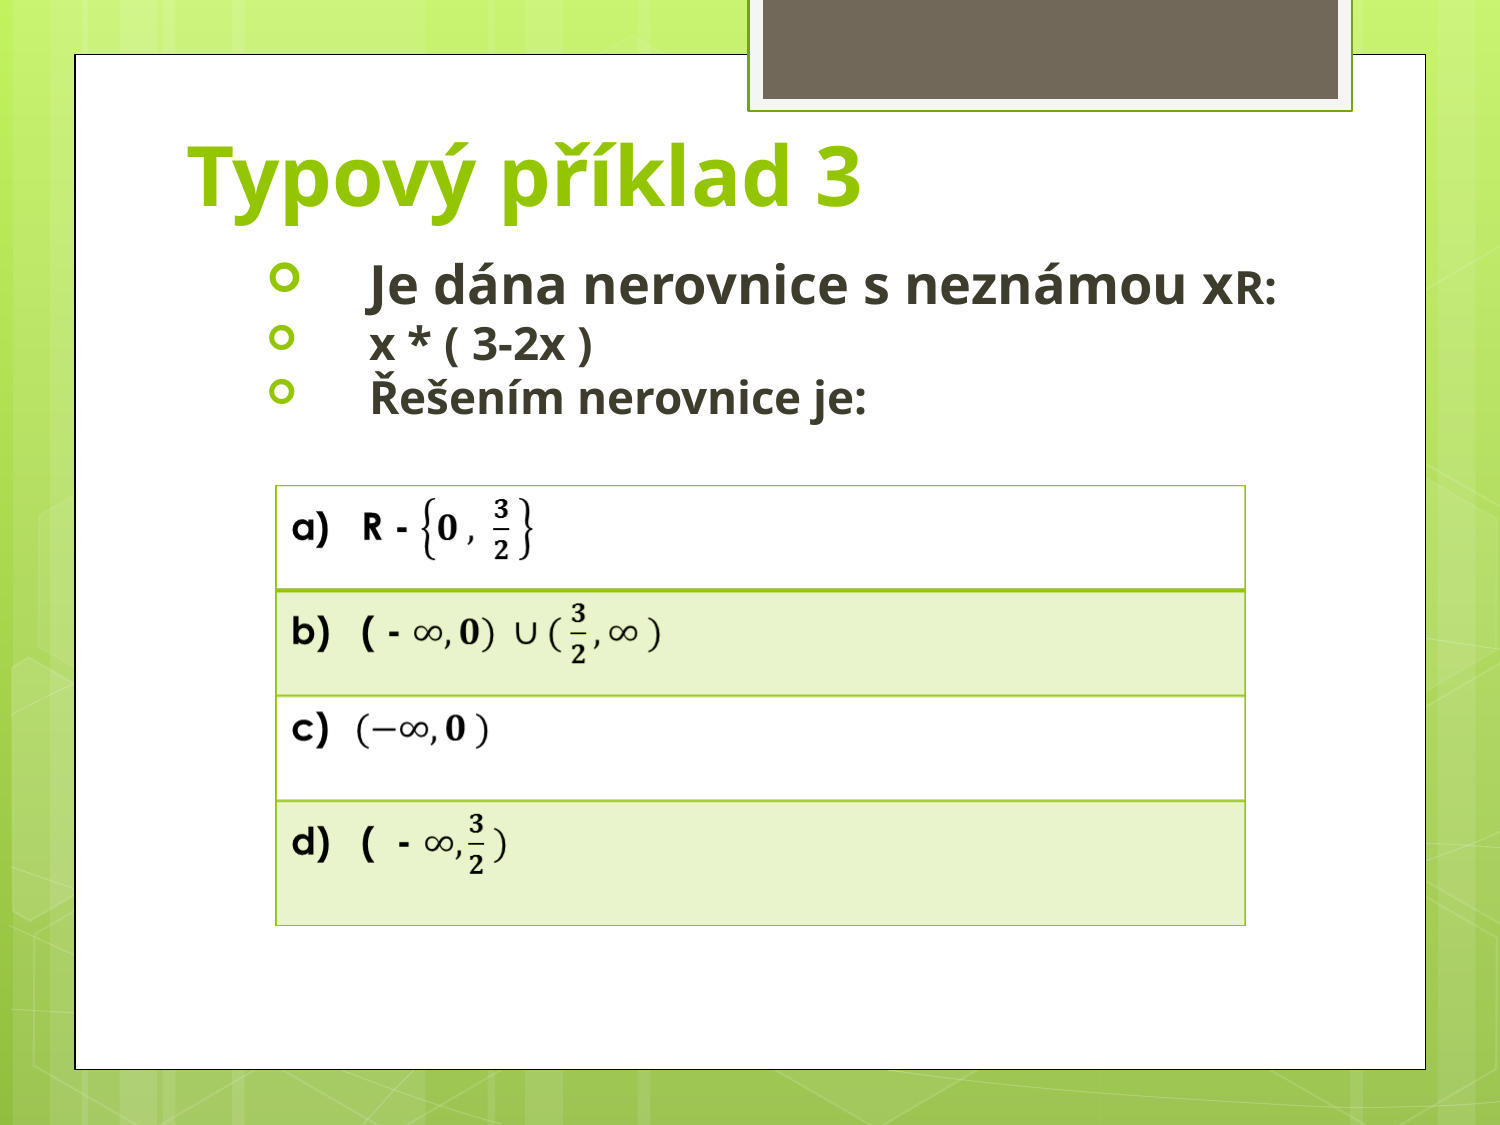

# Typový příklad 3
Je dána nerovnice s neznámou xR:
x * ( 3-2x )
Řešením nerovnice je: